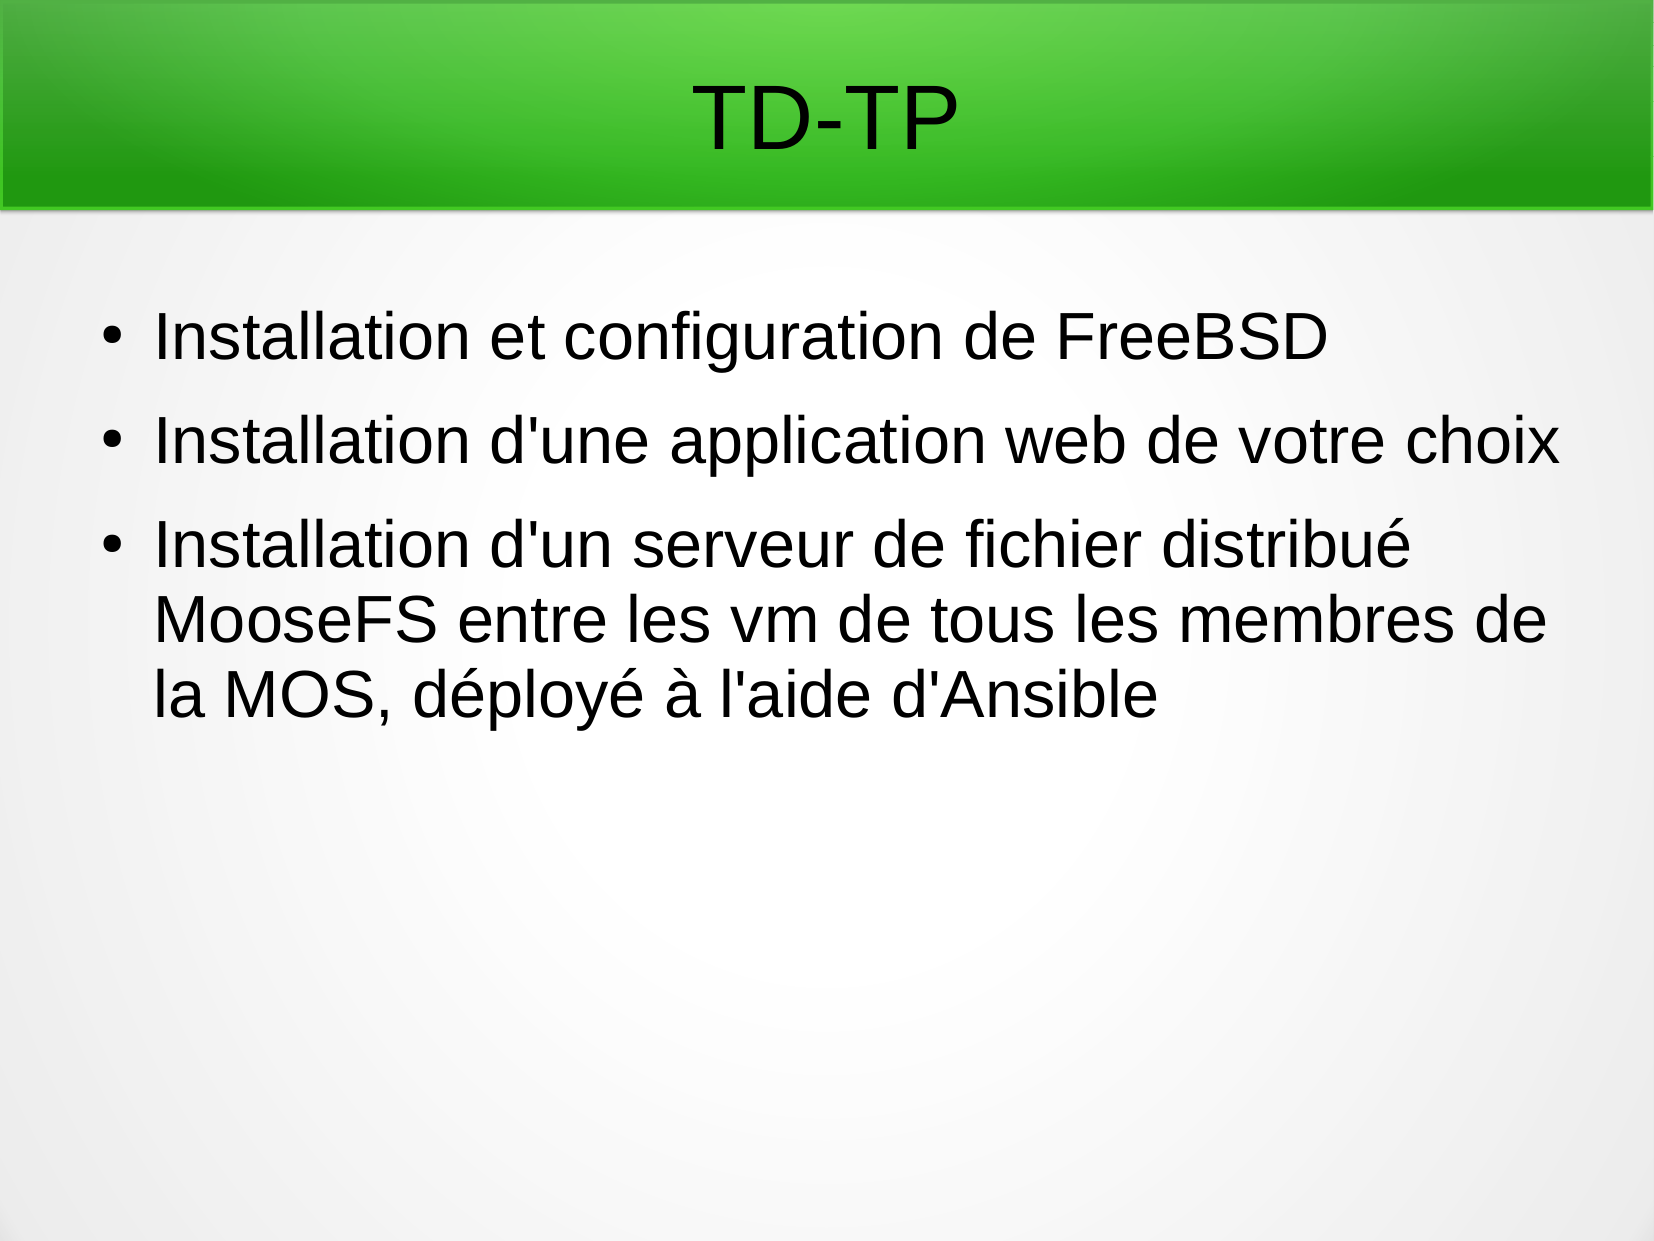

# TD-TP
Installation et configuration de FreeBSD
Installation d'une application web de votre choix
Installation d'un serveur de fichier distribué MooseFS entre les vm de tous les membres de la MOS, déployé à l'aide d'Ansible